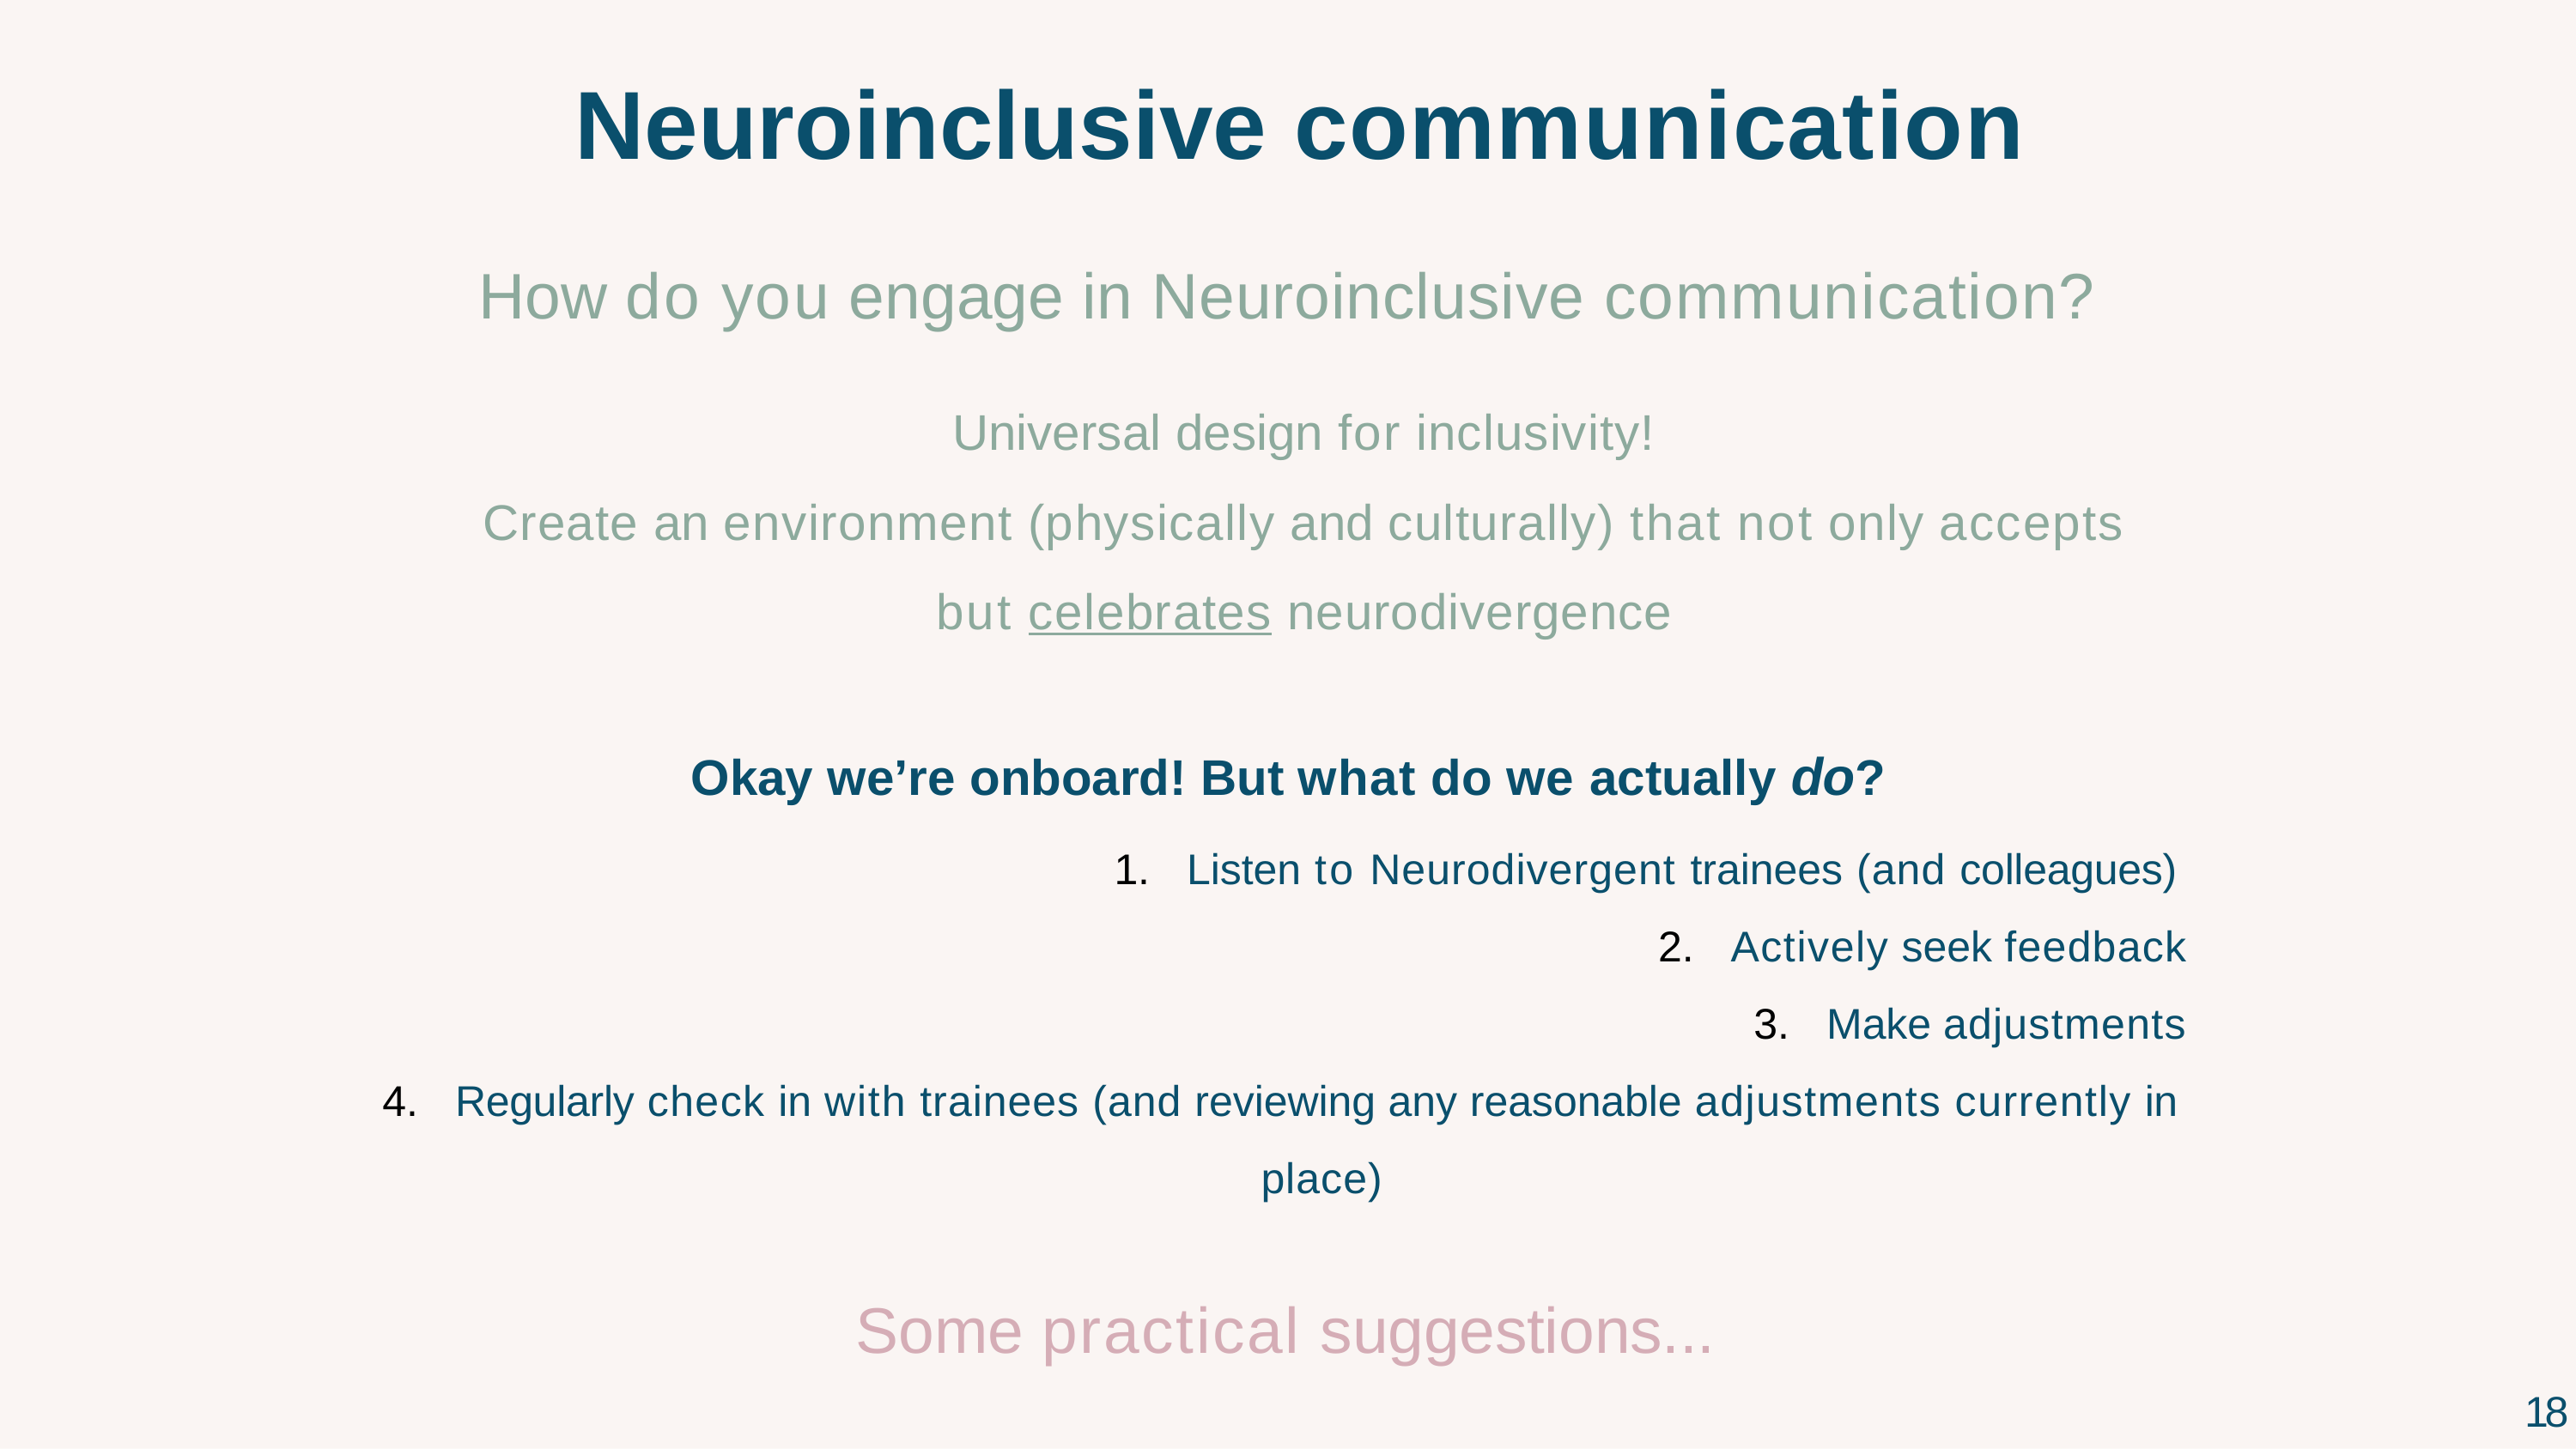

# Neuroinclusive communication
How do you engage in Neuroinclusive communication?
Universal design for inclusivity!
Create an environment (physically and culturally) that not only accepts but celebrates neurodivergence
Okay we’re onboard! But what do we actually do?
Listen to Neurodivergent trainees (and colleagues)
Actively seek feedback
Make adjustments
Regularly check in with trainees (and reviewing any reasonable adjustments currently in
place)
Some practical suggestions...
18.